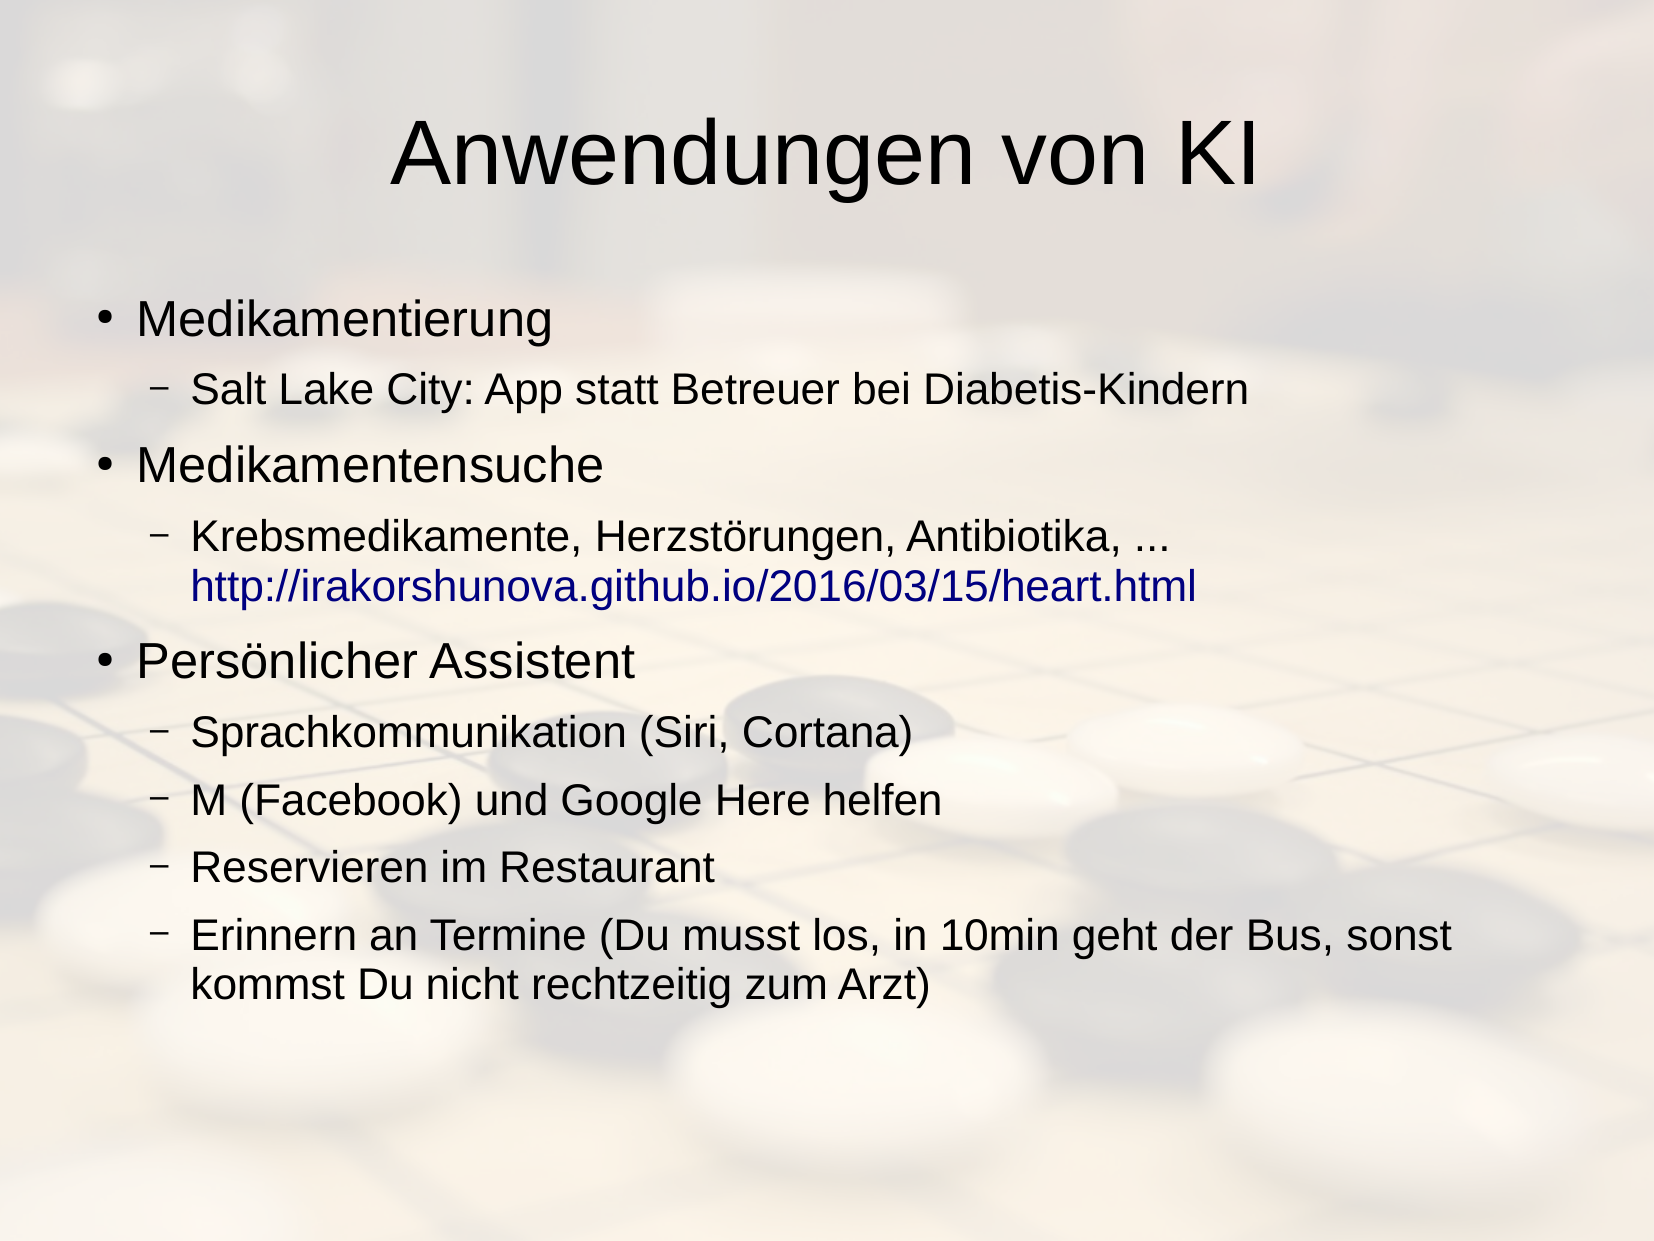

# Anwendungen von KI
Medikamentierung
Salt Lake City: App statt Betreuer bei Diabetis-Kindern
Medikamentensuche
Krebsmedikamente, Herzstörungen, Antibiotika, ...
http://irakorshunova.github.io/2016/03/15/heart.html
Persönlicher Assistent
Sprachkommunikation (Siri, Cortana)
M (Facebook) und Google Here helfen
Reservieren im Restaurant
Erinnern an Termine (Du musst los, in 10min geht der Bus, sonst kommst Du nicht rechtzeitig zum Arzt)